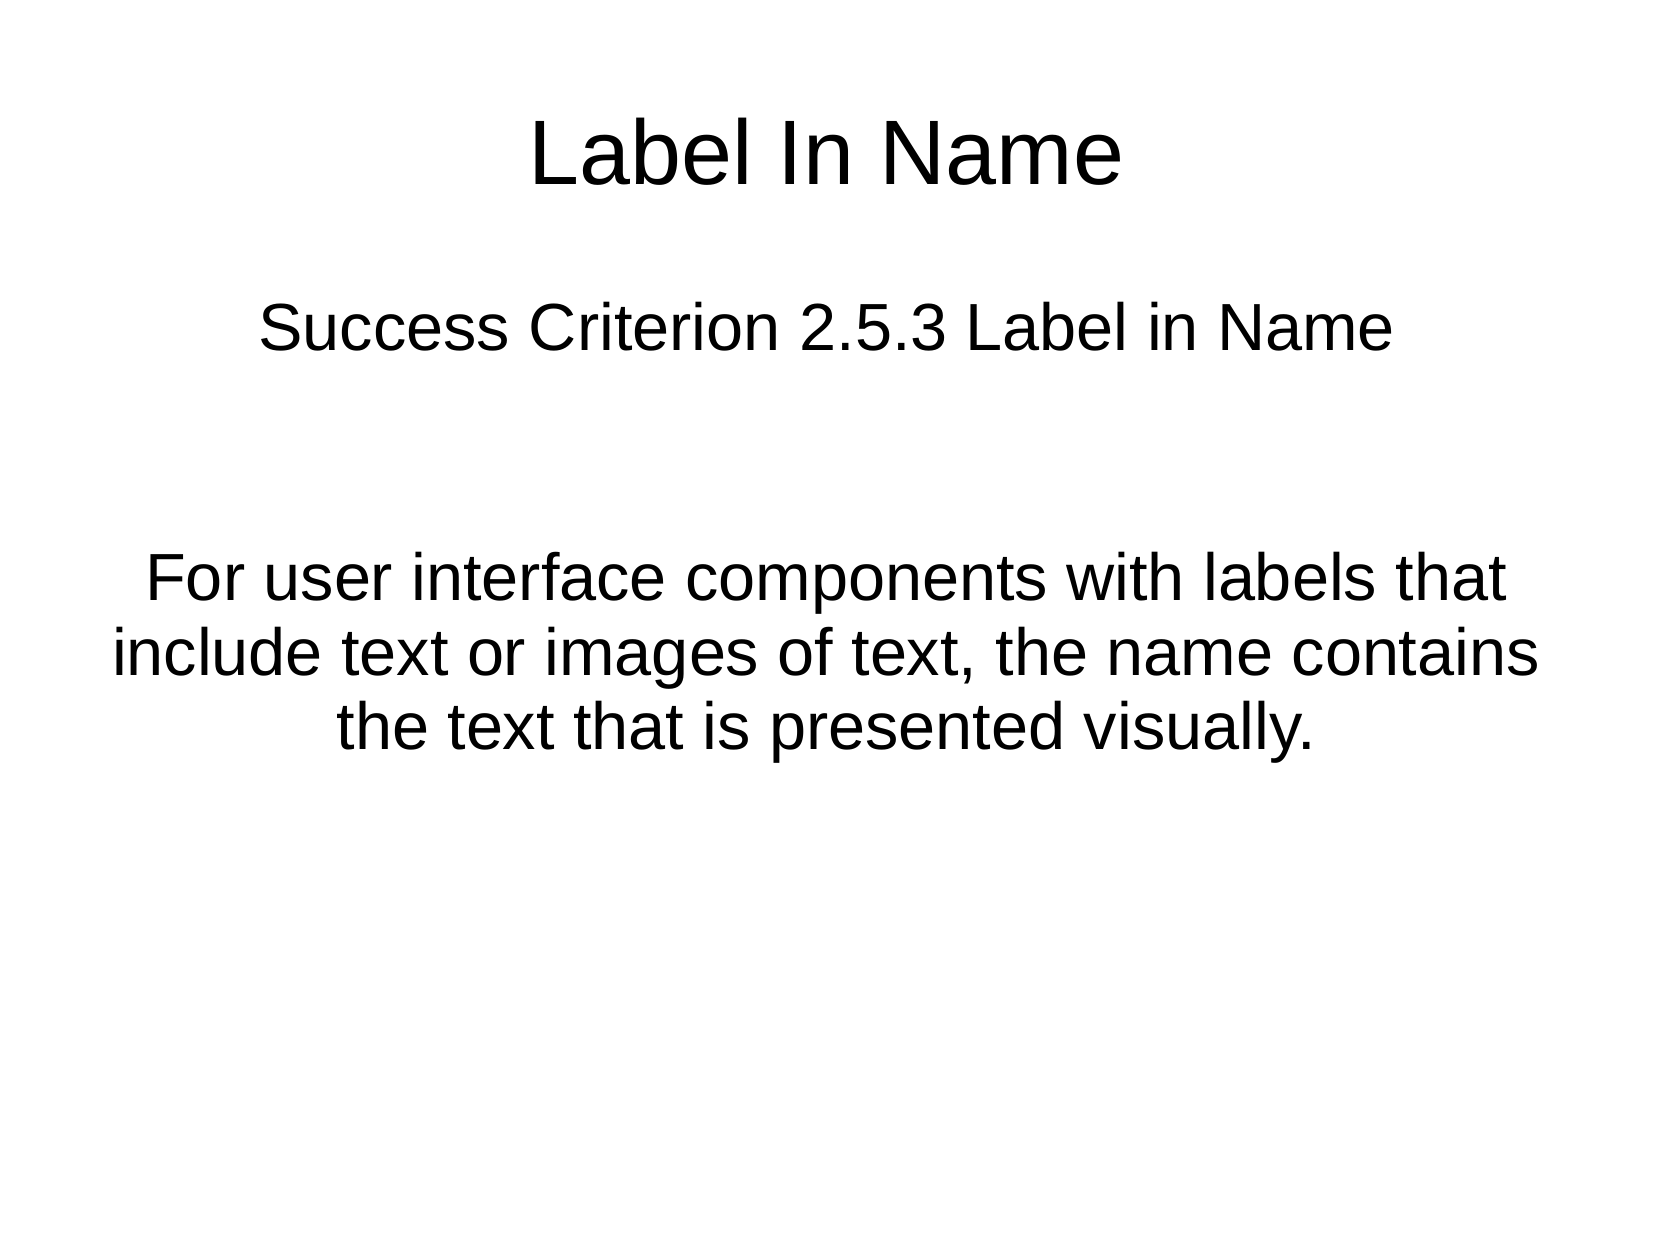

# Label In Name
Success Criterion 2.5.3 Label in Name
For user interface components with labels that include text or images of text, the name contains the text that is presented visually.